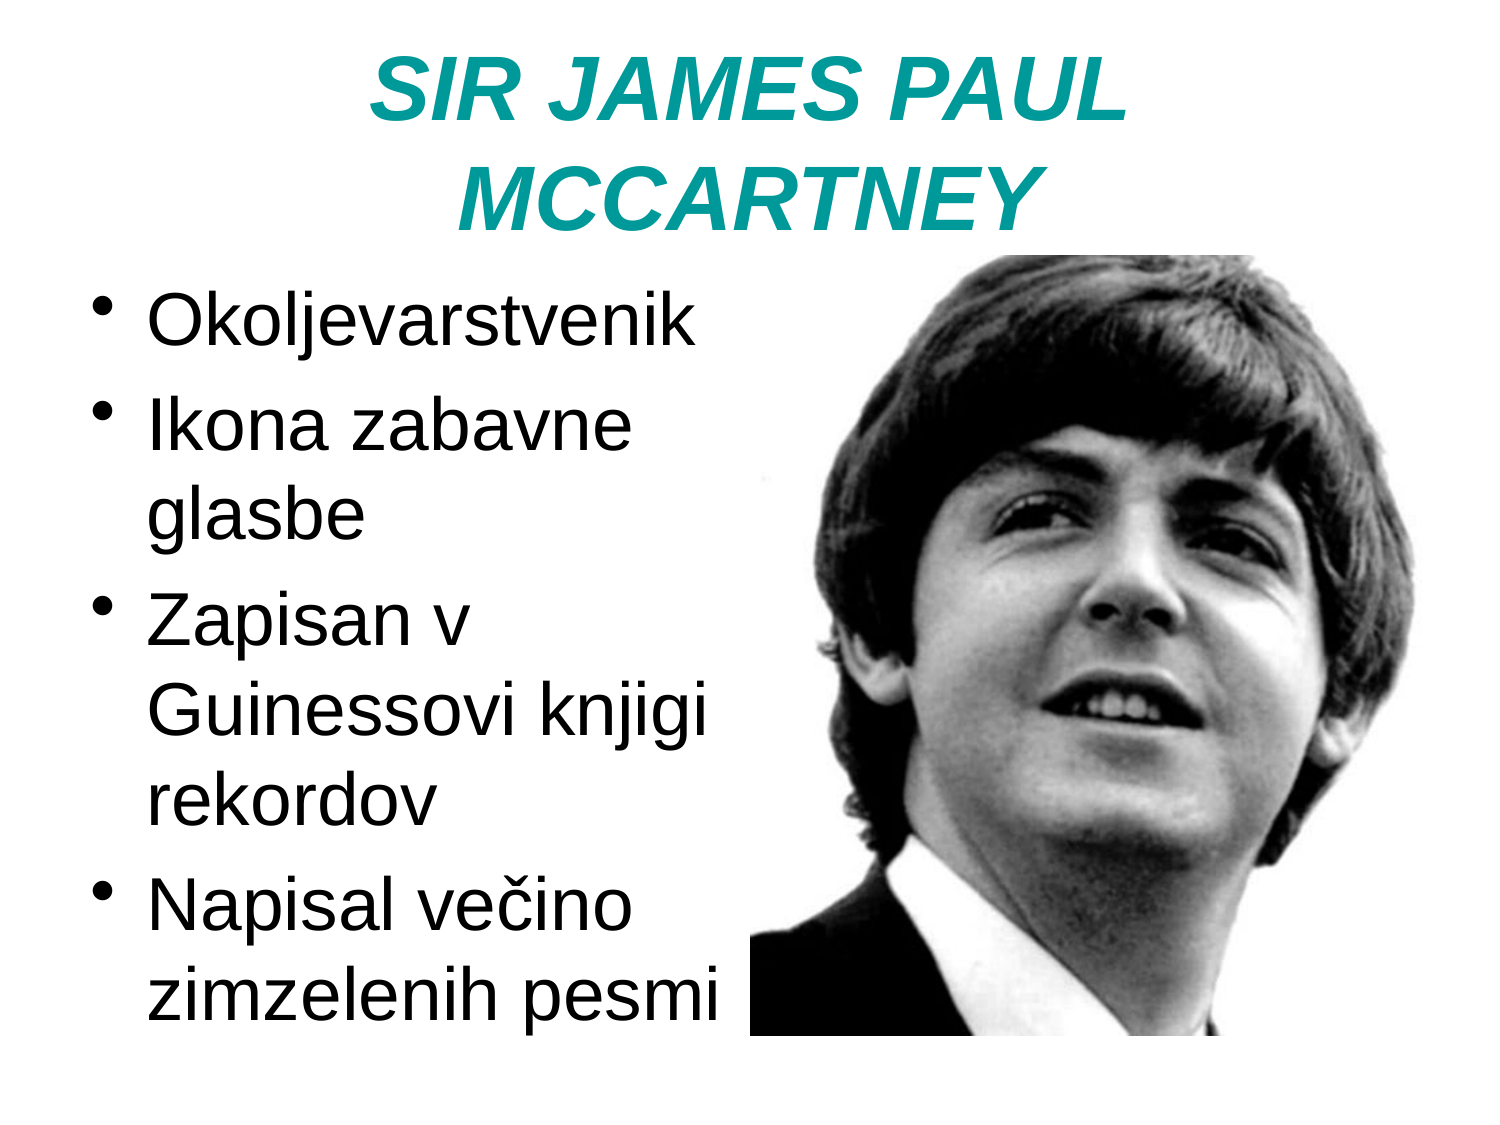

# SIR JAMES PAUL MCCARTNEY
Okoljevarstvenik
Ikona zabavne glasbe
Zapisan v Guinessovi knjigi rekordov
Napisal večino zimzelenih pesmi